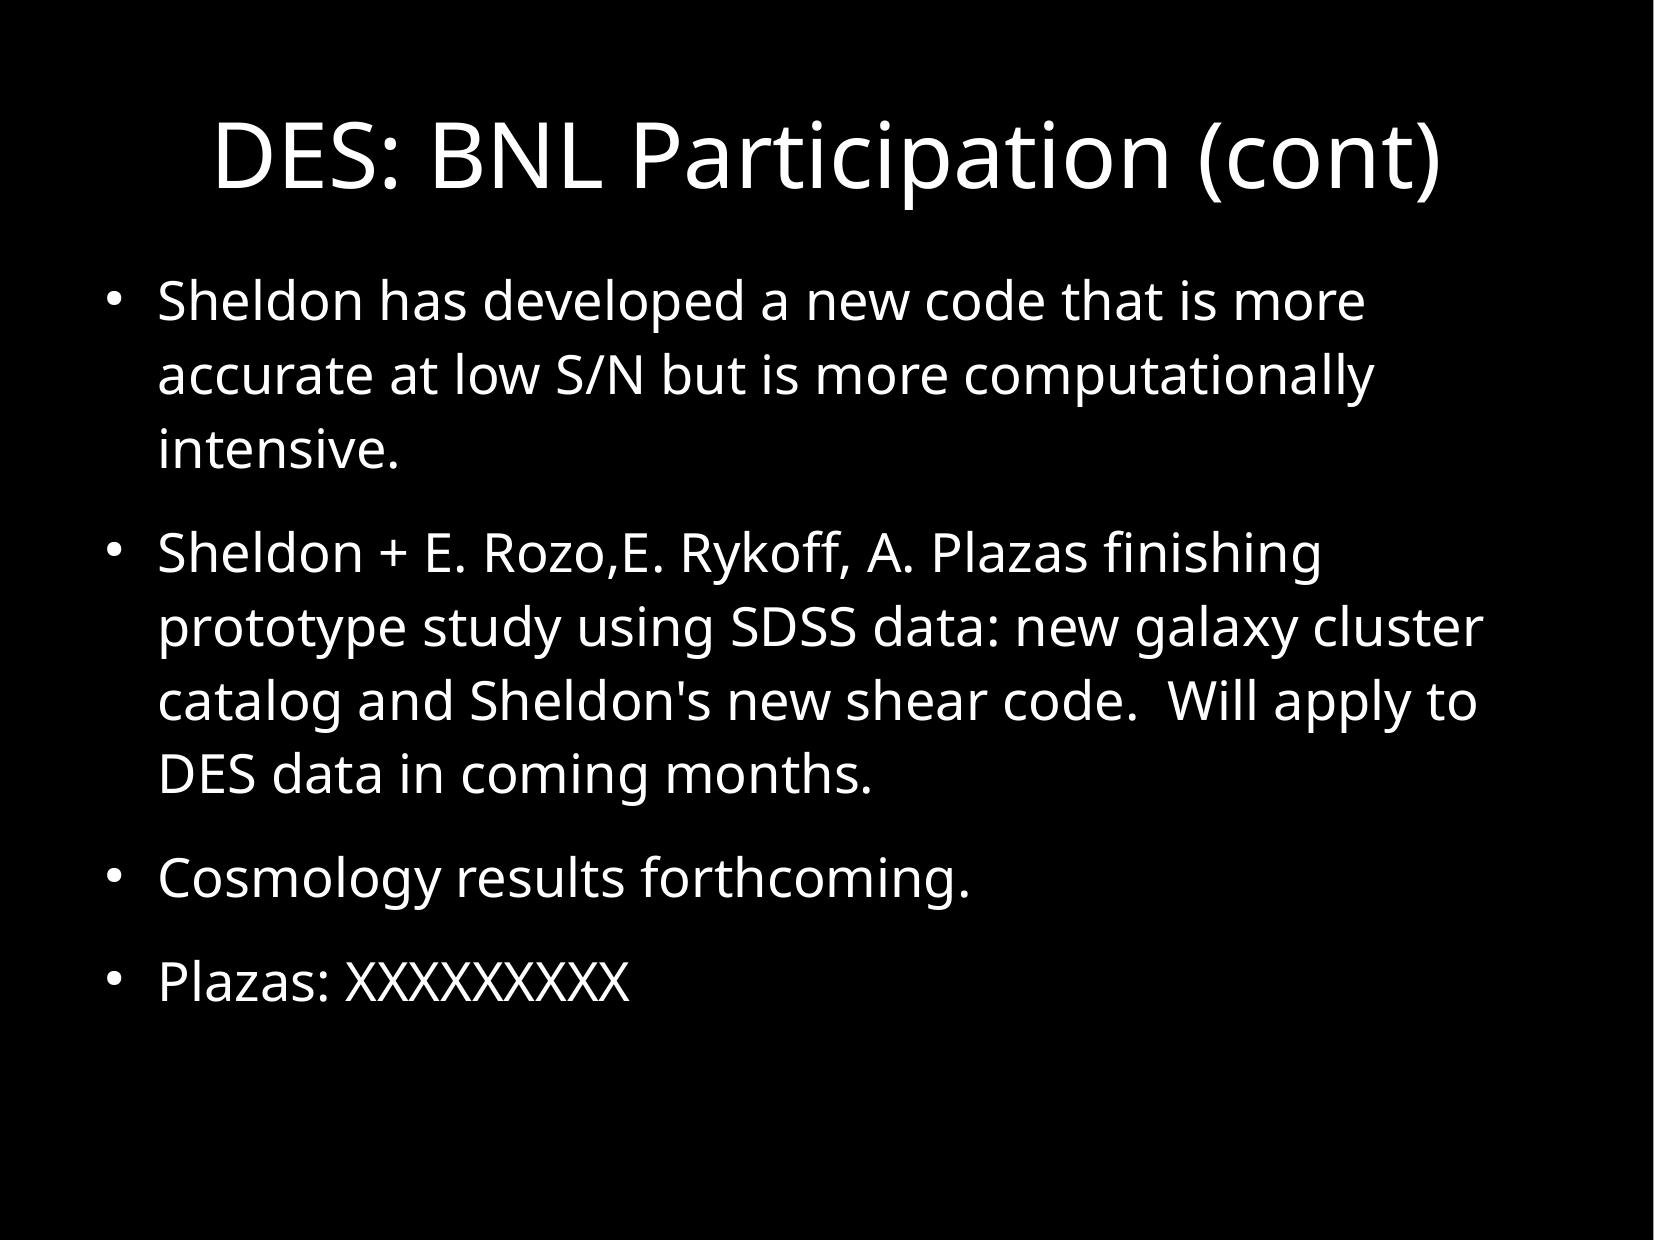

# DES: BNL Participation (cont)
Sheldon has developed a new code that is more accurate at low S/N but is more computationally intensive.
Sheldon + E. Rozo,E. Rykoff, A. Plazas finishing prototype study using SDSS data: new galaxy cluster catalog and Sheldon's new shear code. Will apply to DES data in coming months.
Cosmology results forthcoming.
Plazas: XXXXXXXXX